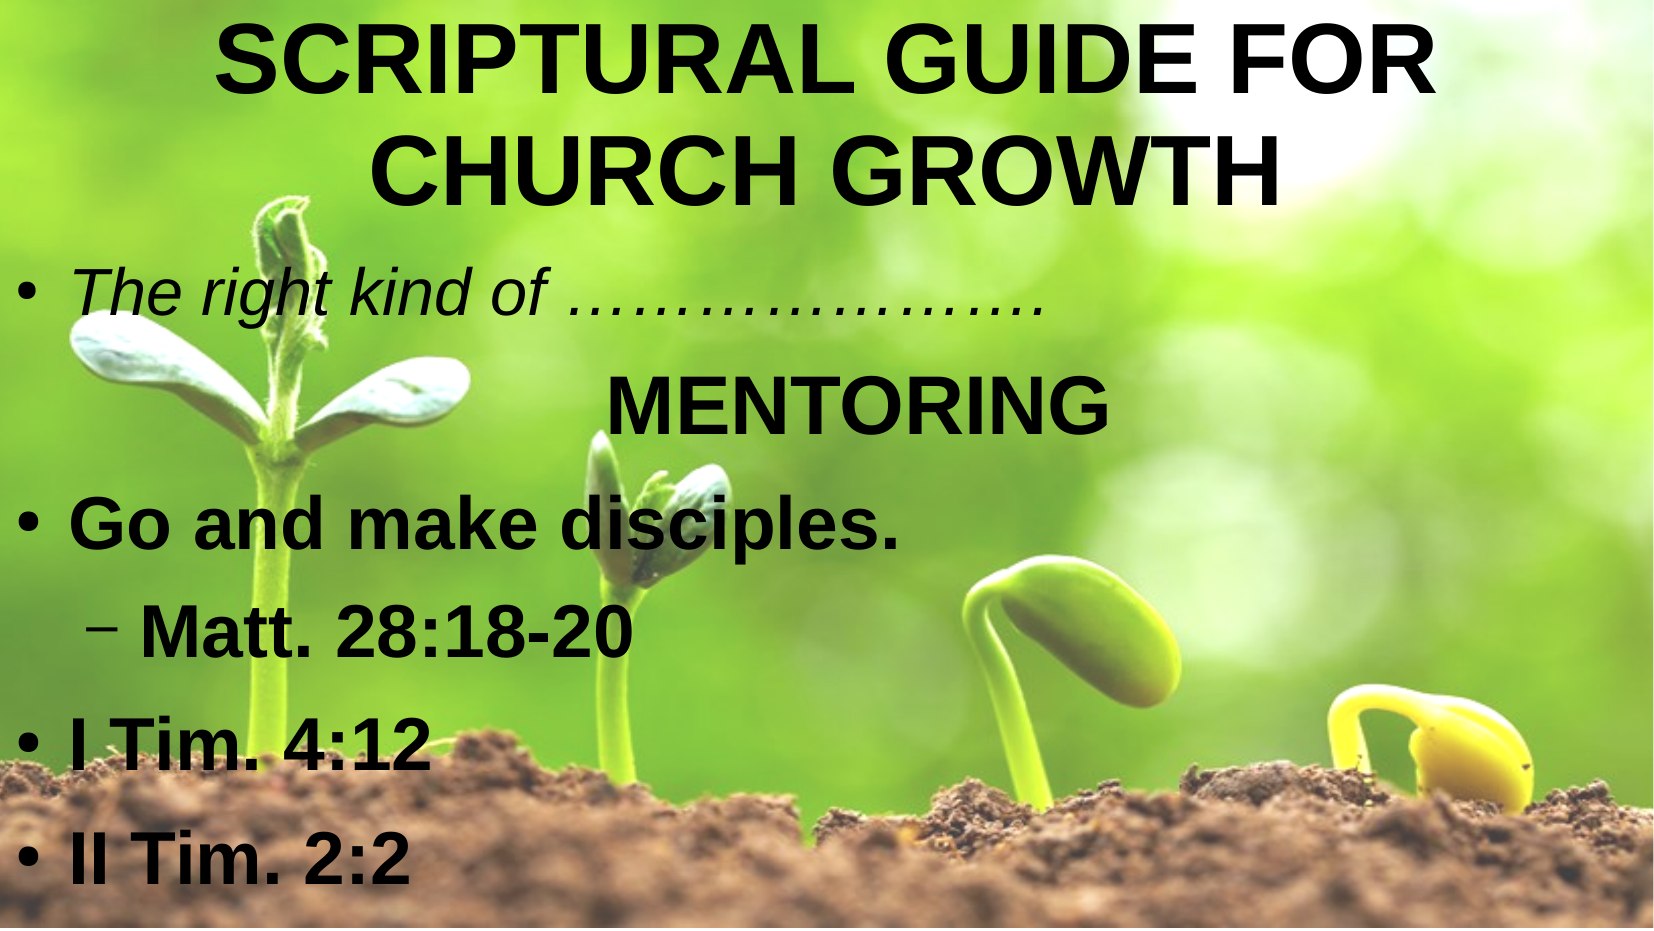

# SCRIPTURAL GUIDE FOR CHURCH GROWTH
The right kind of ………………….
MENTORING
Go and make disciples.
Matt. 28:18-20
I Tim. 4:12
II Tim. 2:2